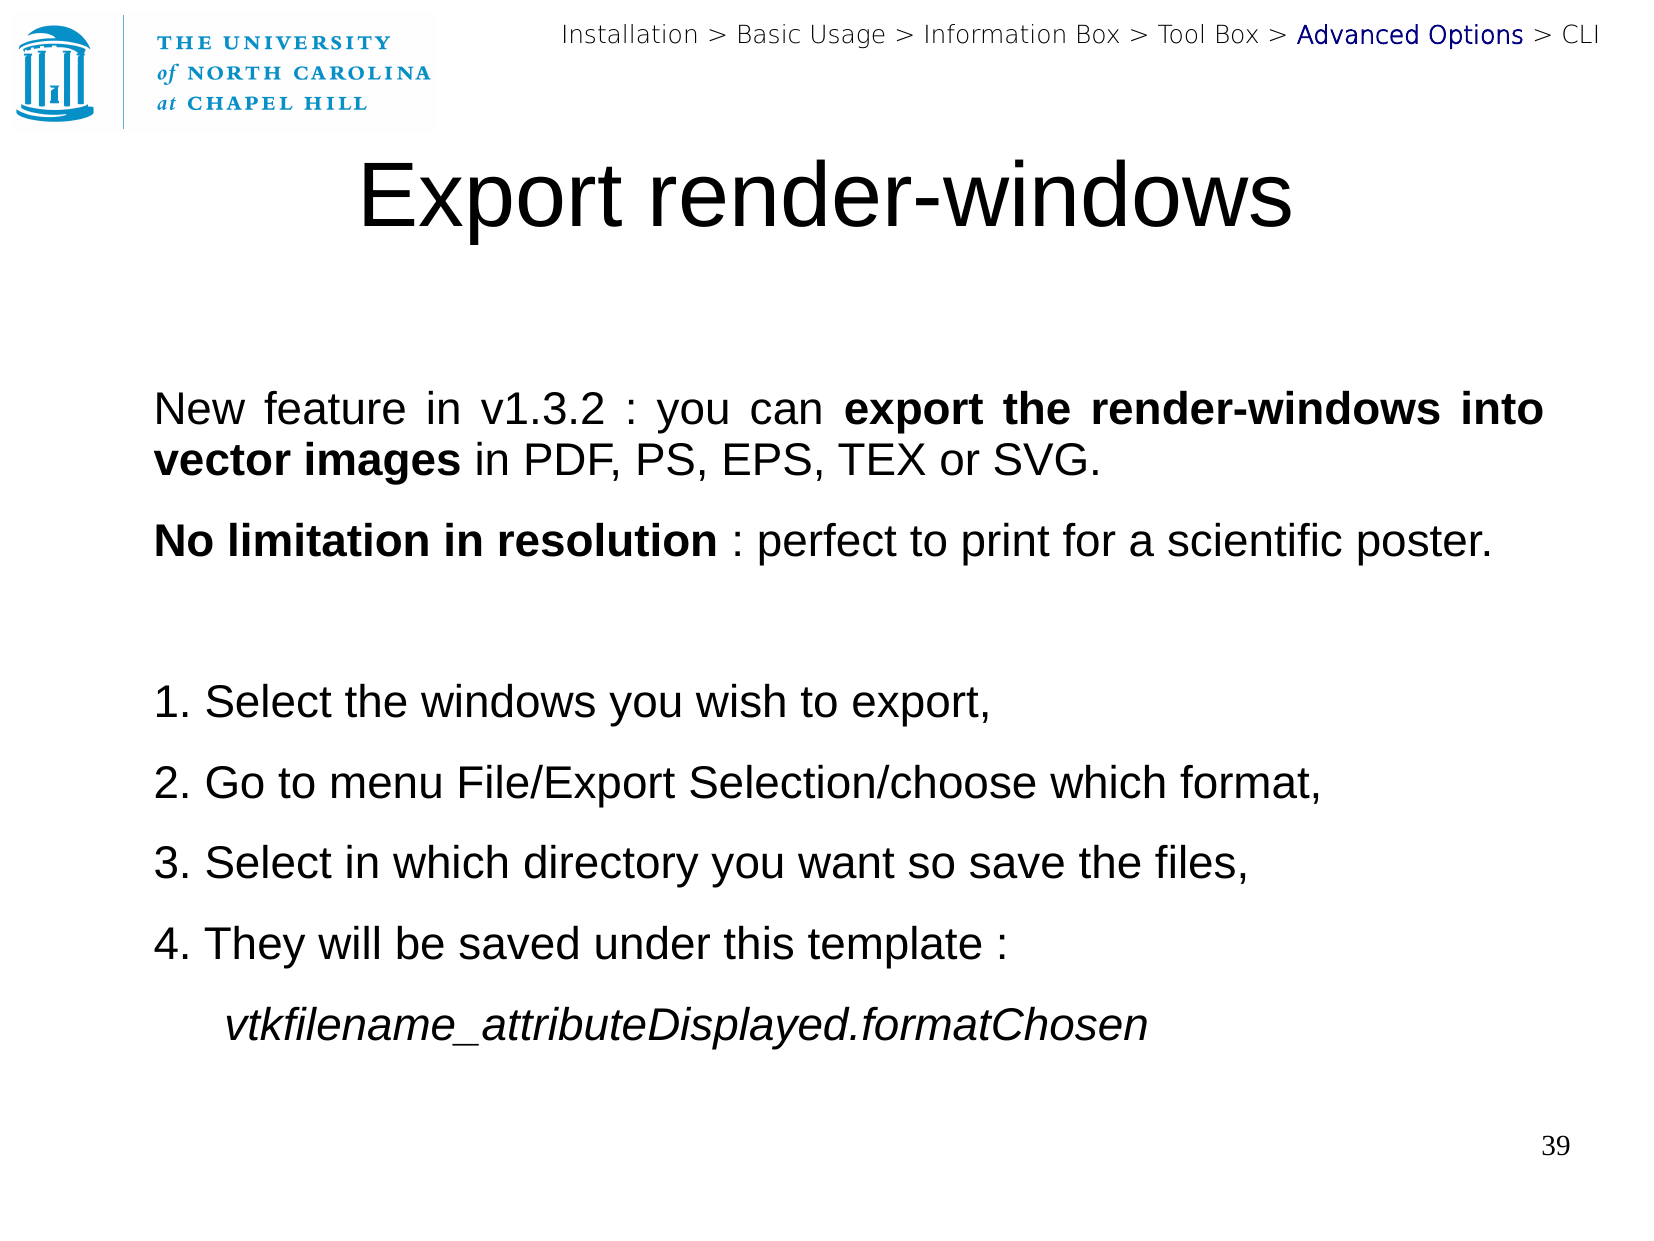

Installation > Basic Usage > Information Box > Tool Box > Advanced Options > CLI
# Export render-windows
New feature in v1.3.2 : you can export the render-windows into vector images in PDF, PS, EPS, TEX or SVG.
No limitation in resolution : perfect to print for a scientific poster.
1. Select the windows you wish to export,
2. Go to menu File/Export Selection/choose which format,
3. Select in which directory you want so save the files,
4. They will be saved under this template :
vtkfilename_attributeDisplayed.formatChosen
39